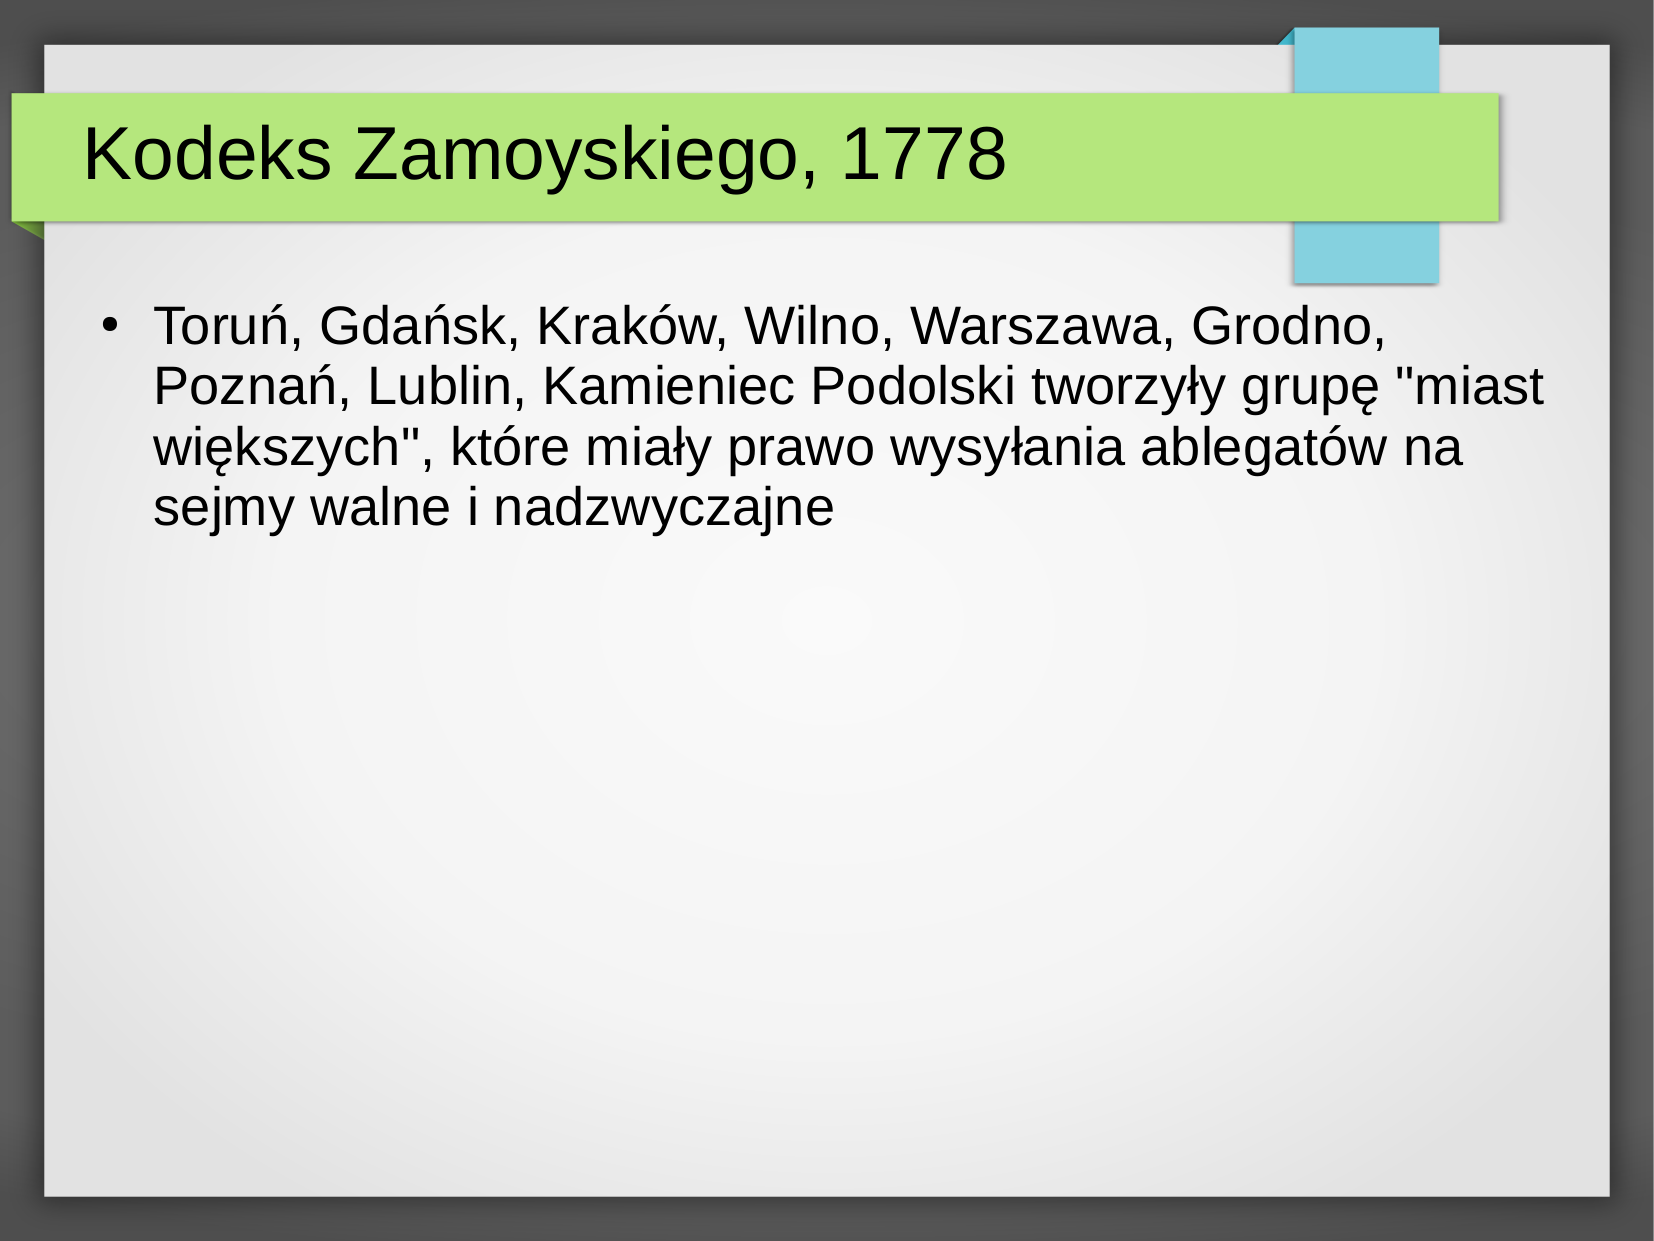

# Kodeks Zamoyskiego, 1778
Toruń, Gdańsk, Kraków, Wilno, Warszawa, Grodno, Poznań, Lublin, Kamieniec Podolski tworzyły grupę "miast większych", które miały prawo wysyłania ablegatów na sejmy walne i nadzwyczajne